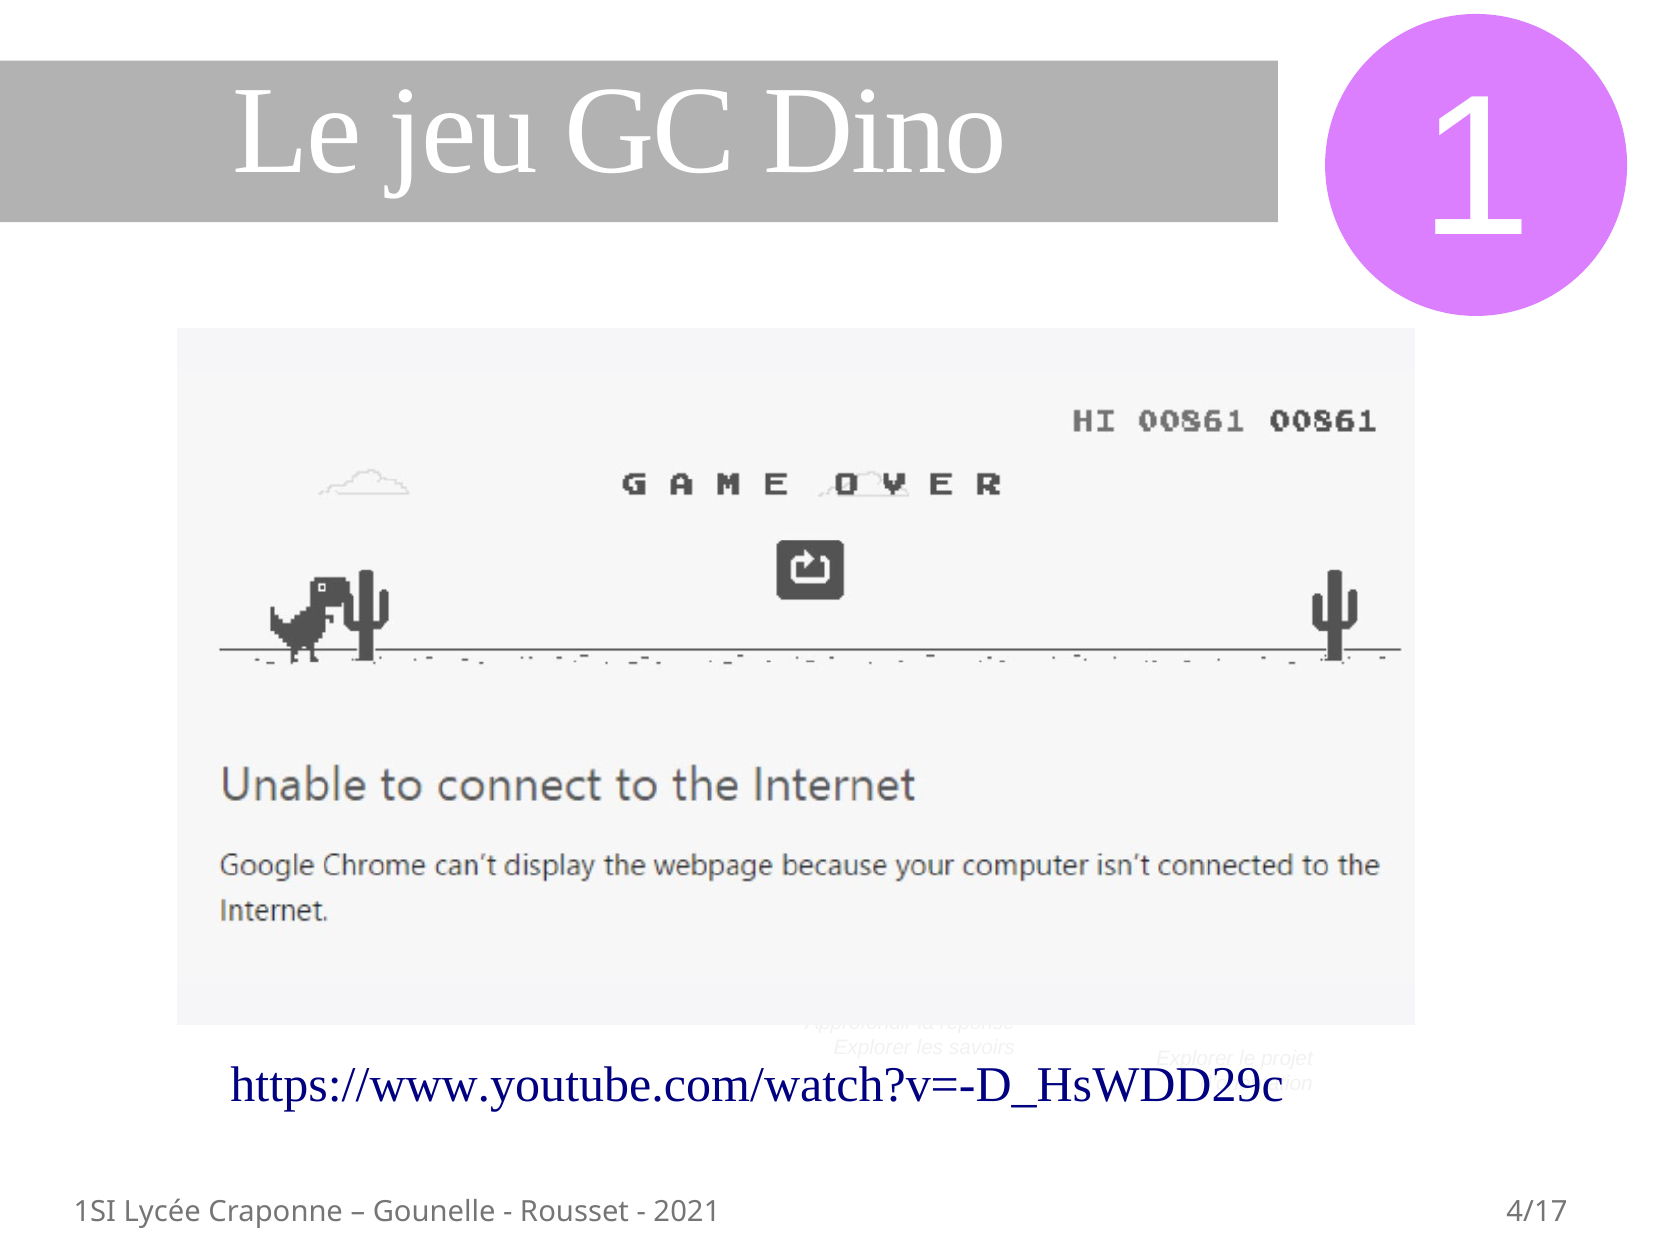

1
Le jeu GC Dino
Approfondir la réponse
Explorer les savoirs
Explorer le projet d’orientation
https://www.youtube.com/watch?v=-D_HsWDD29c
4